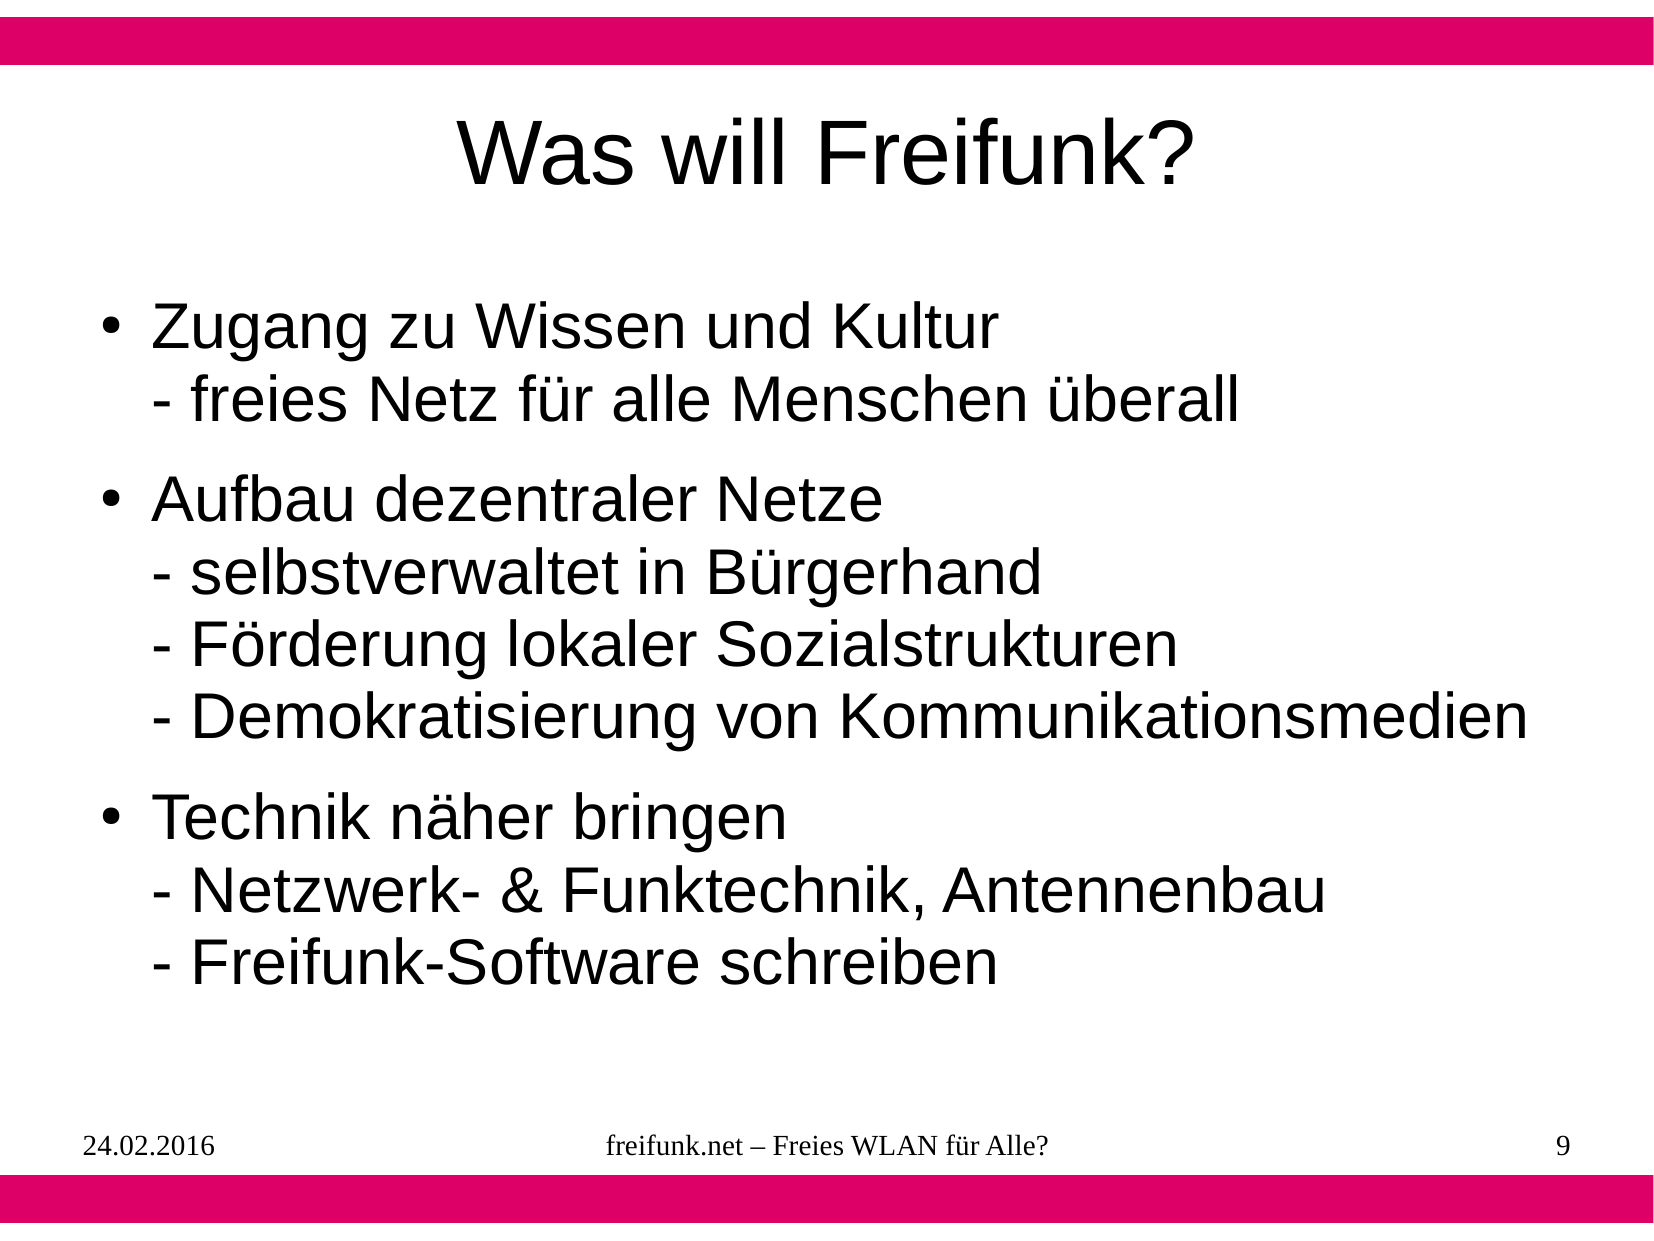

# Was will Freifunk?
Zugang zu Wissen und Kultur
- freies Netz für alle Menschen überall
Aufbau dezentraler Netze
- selbstverwaltet in Bürgerhand
- Förderung lokaler Sozialstrukturen
- Demokratisierung von Kommunikationsmedien
Technik näher bringen
- Netzwerk- & Funktechnik, Antennenbau
- Freifunk-Software schreiben
24.02.2016
freifunk.net – Freies WLAN für Alle?
9